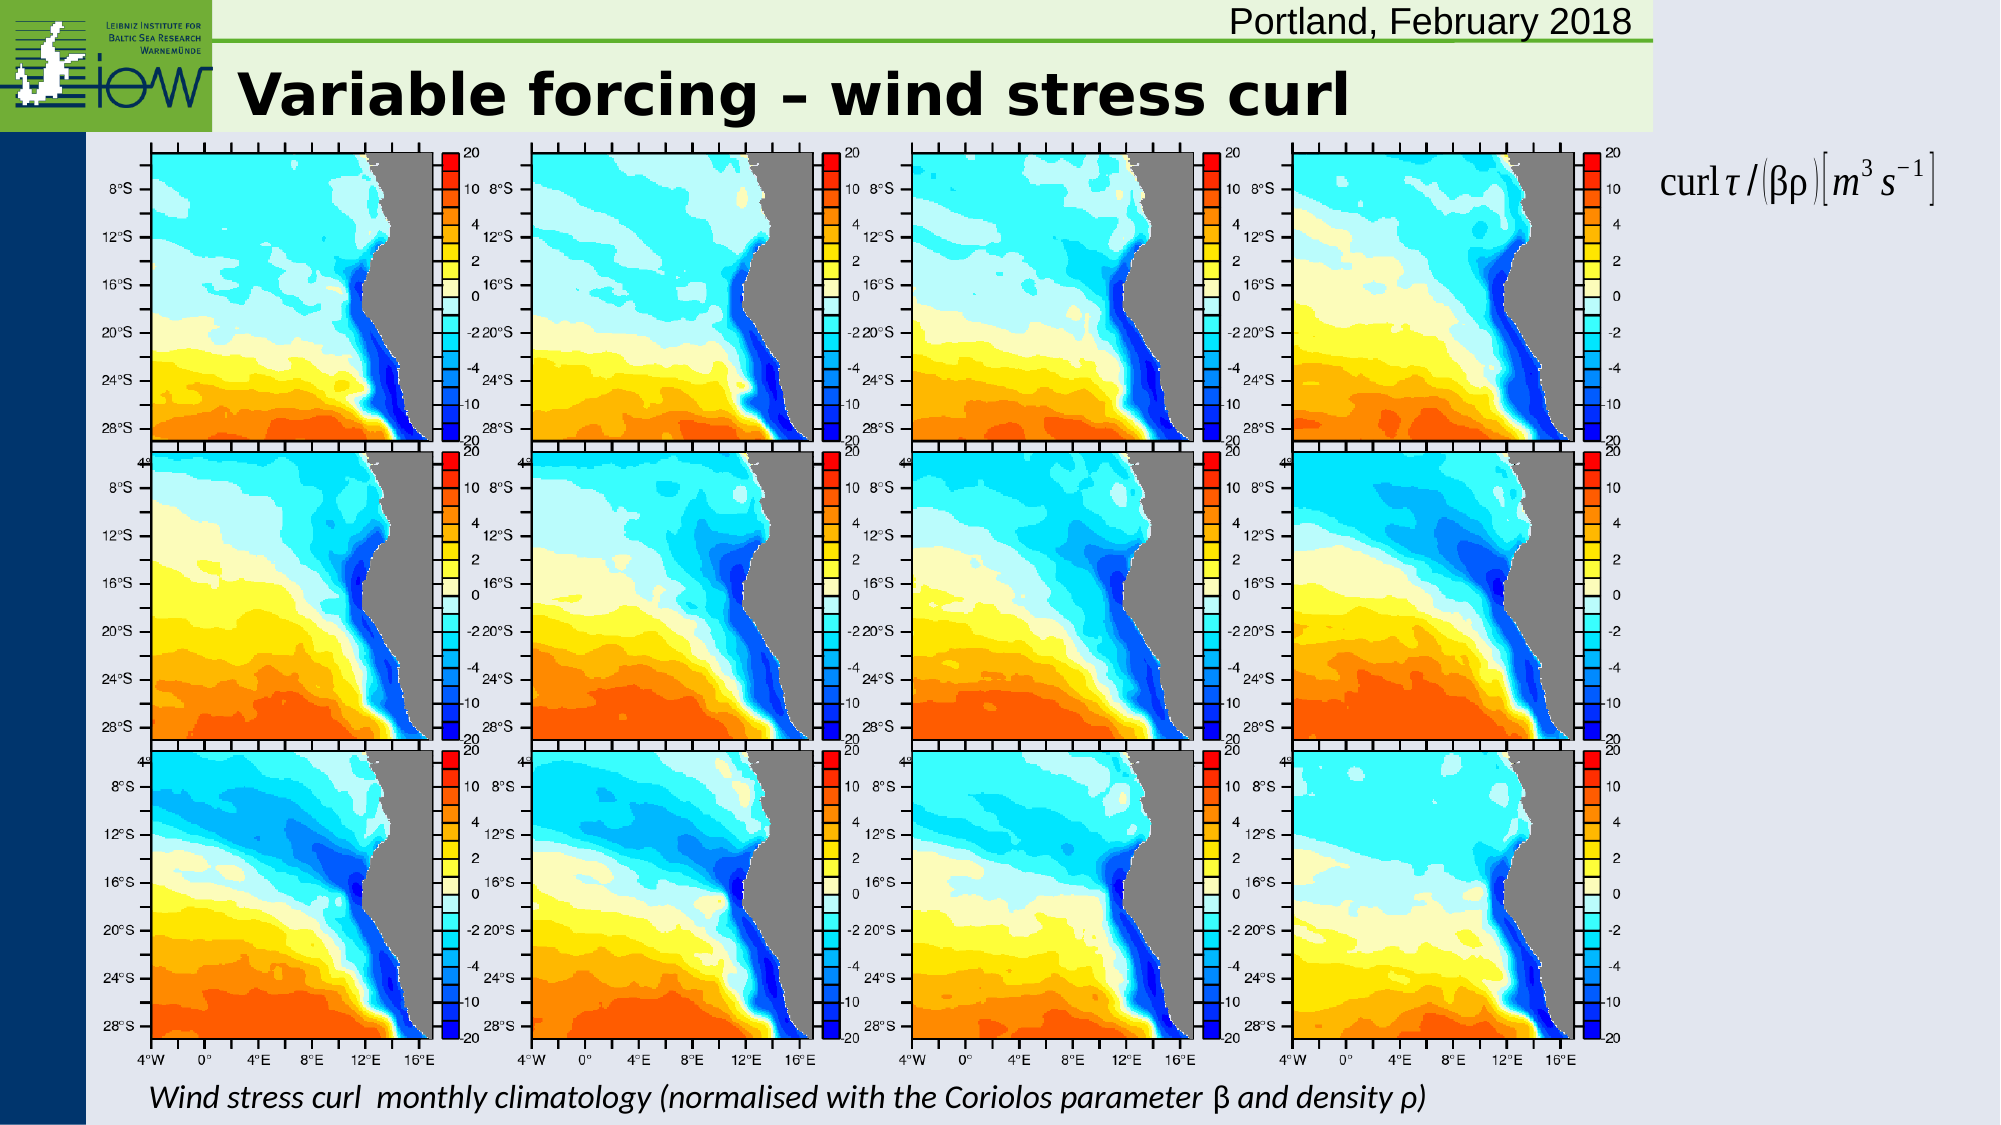

Variable forcing – wind stress curl
Wind stress curl monthly climatology (normalised with the Coriolos parameter β and density ρ)